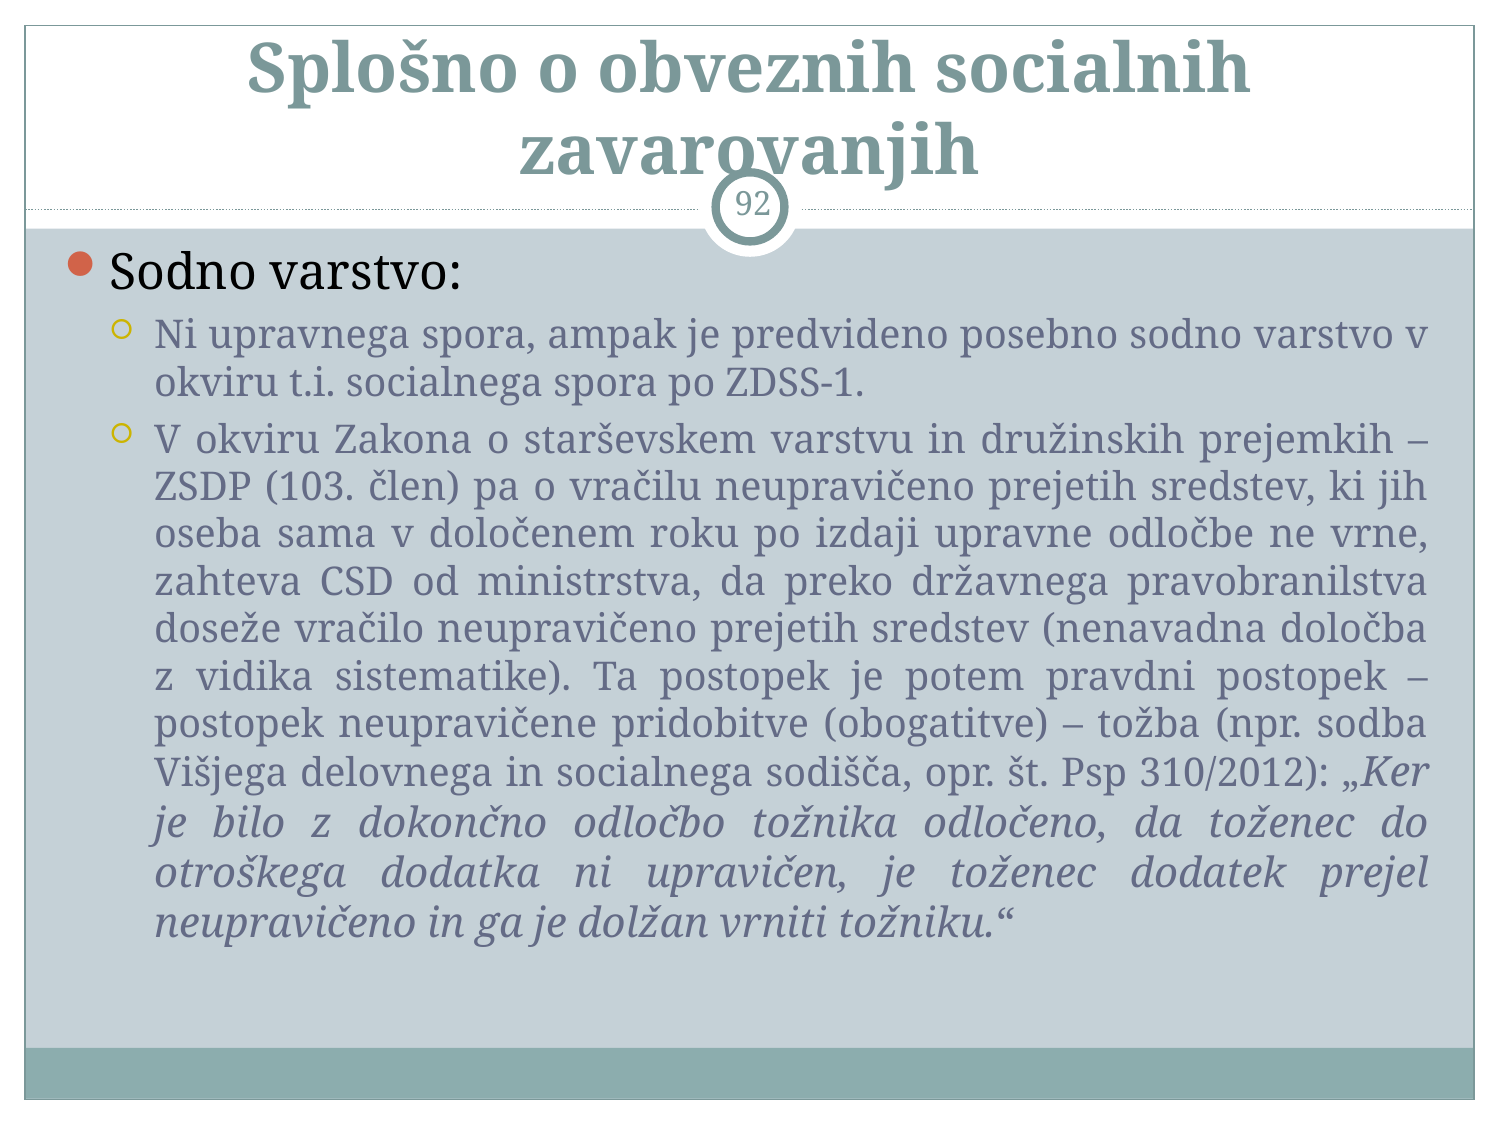

# Splošno o obveznih socialnih zavarovanjih
Sodno varstvo:
Ni upravnega spora, ampak je predvideno posebno sodno varstvo v okviru t.i. socialnega spora po ZDSS-1.
V okviru Zakona o starševskem varstvu in družinskih prejemkih – ZSDP (103. člen) pa o vračilu neupravičeno prejetih sredstev, ki jih oseba sama v določenem roku po izdaji upravne odločbe ne vrne, zahteva CSD od ministrstva, da preko državnega pravobranilstva doseže vračilo neupravičeno prejetih sredstev (nenavadna določba z vidika sistematike). Ta postopek je potem pravdni postopek – postopek neupravičene pridobitve (obogatitve) – tožba (npr. sodba Višjega delovnega in socialnega sodišča, opr. št. Psp 310/2012): „Ker je bilo z dokončno odločbo tožnika odločeno, da toženec do otroškega dodatka ni upravičen, je toženec dodatek prejel neupravičeno in ga je dolžan vrniti tožniku.“